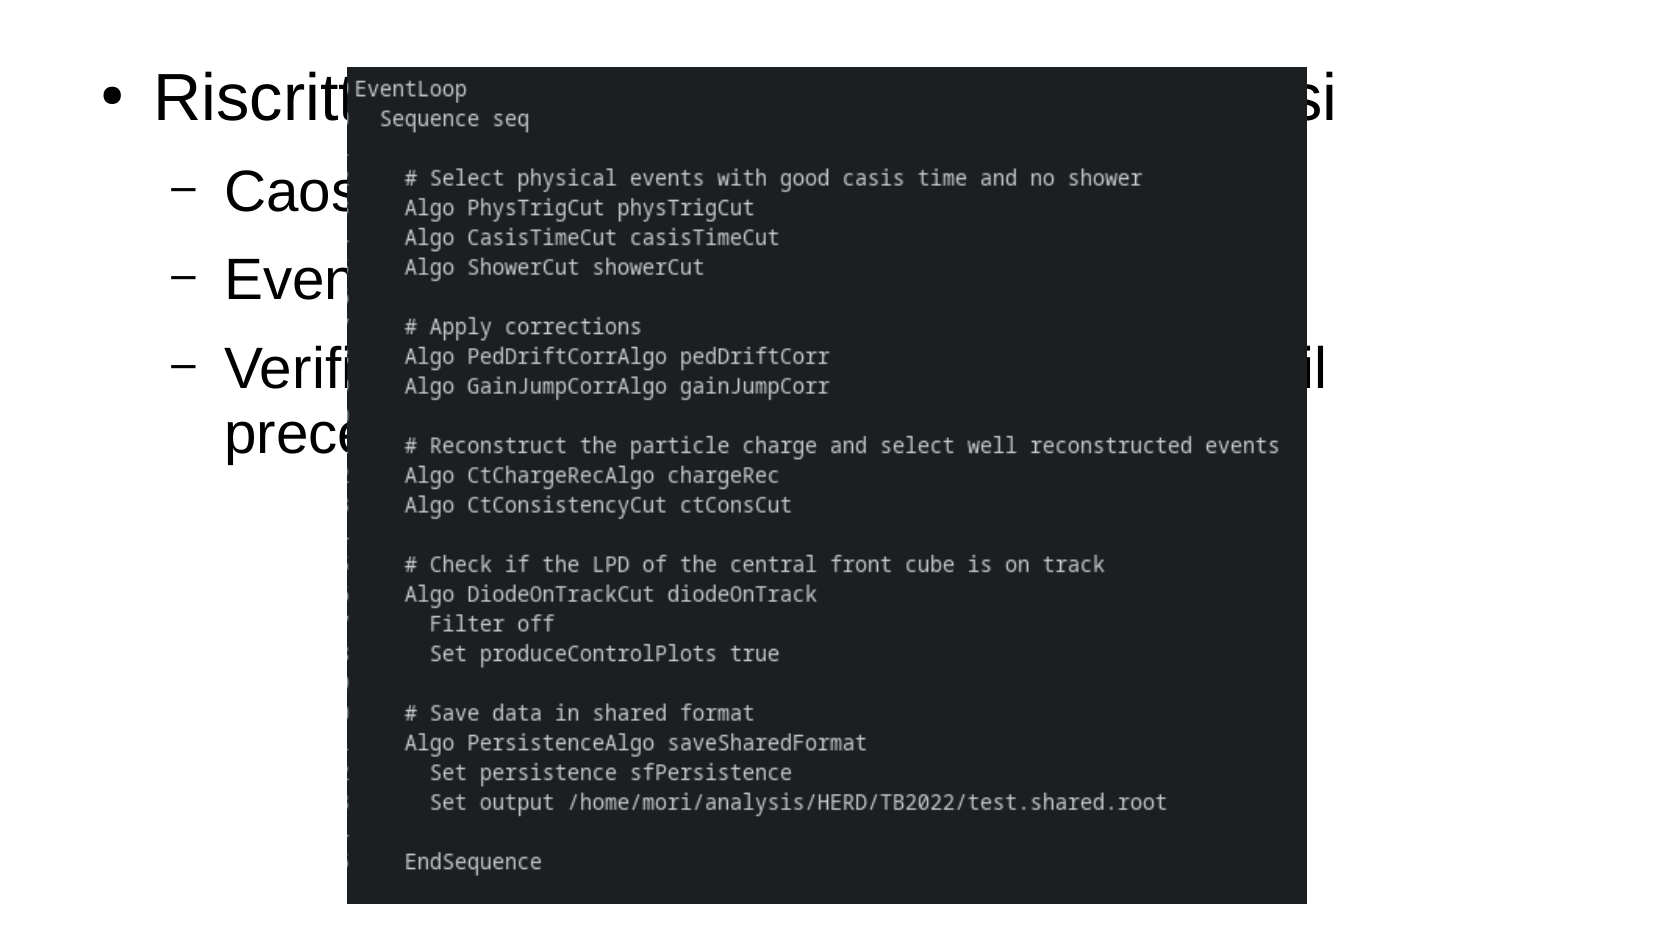

# Riscrittura completa del codice di analisi
Caos!!
EventAnalysis
Verifica della consistenza dei risultati con il precedente software